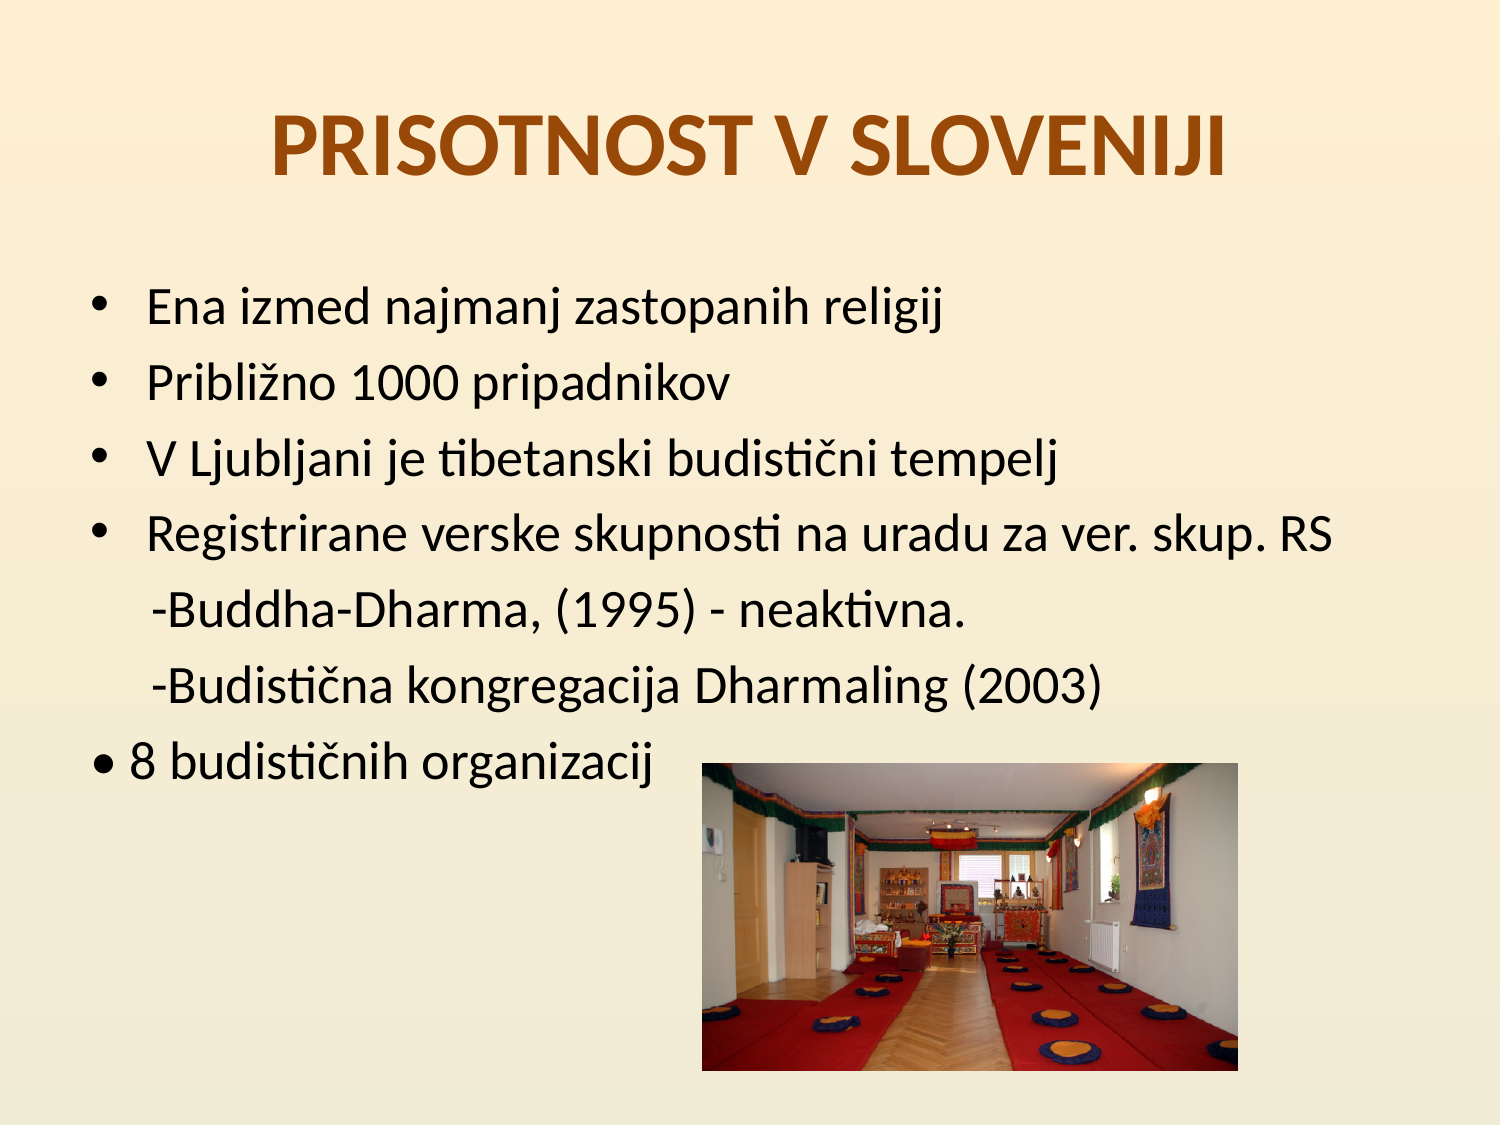

# PRISOTNOST V SLOVENIJI
Ena izmed najmanj zastopanih religij
Približno 1000 pripadnikov
V Ljubljani je tibetanski budistični tempelj
Registrirane verske skupnosti na uradu za ver. skup. RS
 -Buddha-Dharma, (1995) - neaktivna.
 -Budistična kongregacija Dharmaling (2003)
• 8 budističnih organizacij